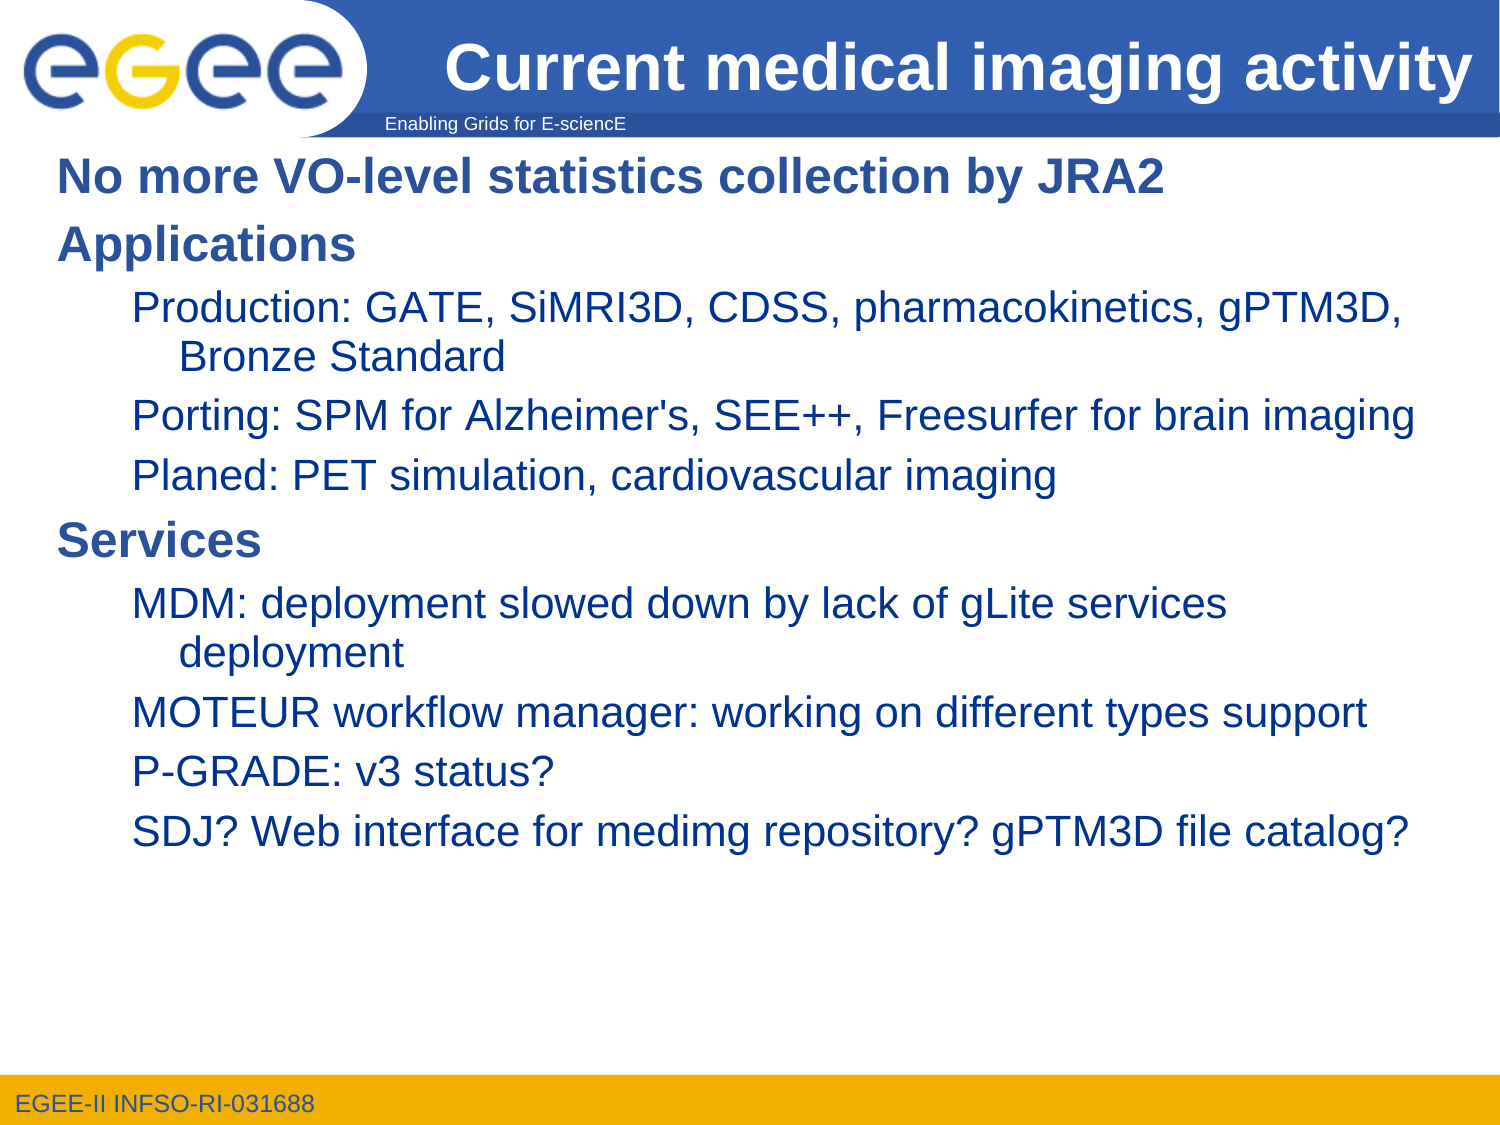

# Current medical imaging activity
No more VO-level statistics collection by JRA2
Applications
Production: GATE, SiMRI3D, CDSS, pharmacokinetics, gPTM3D, Bronze Standard
Porting: SPM for Alzheimer's, SEE++, Freesurfer for brain imaging
Planed: PET simulation, cardiovascular imaging
Services
MDM: deployment slowed down by lack of gLite services deployment
MOTEUR workflow manager: working on different types support
P-GRADE: v3 status?
SDJ? Web interface for medimg repository? gPTM3D file catalog?